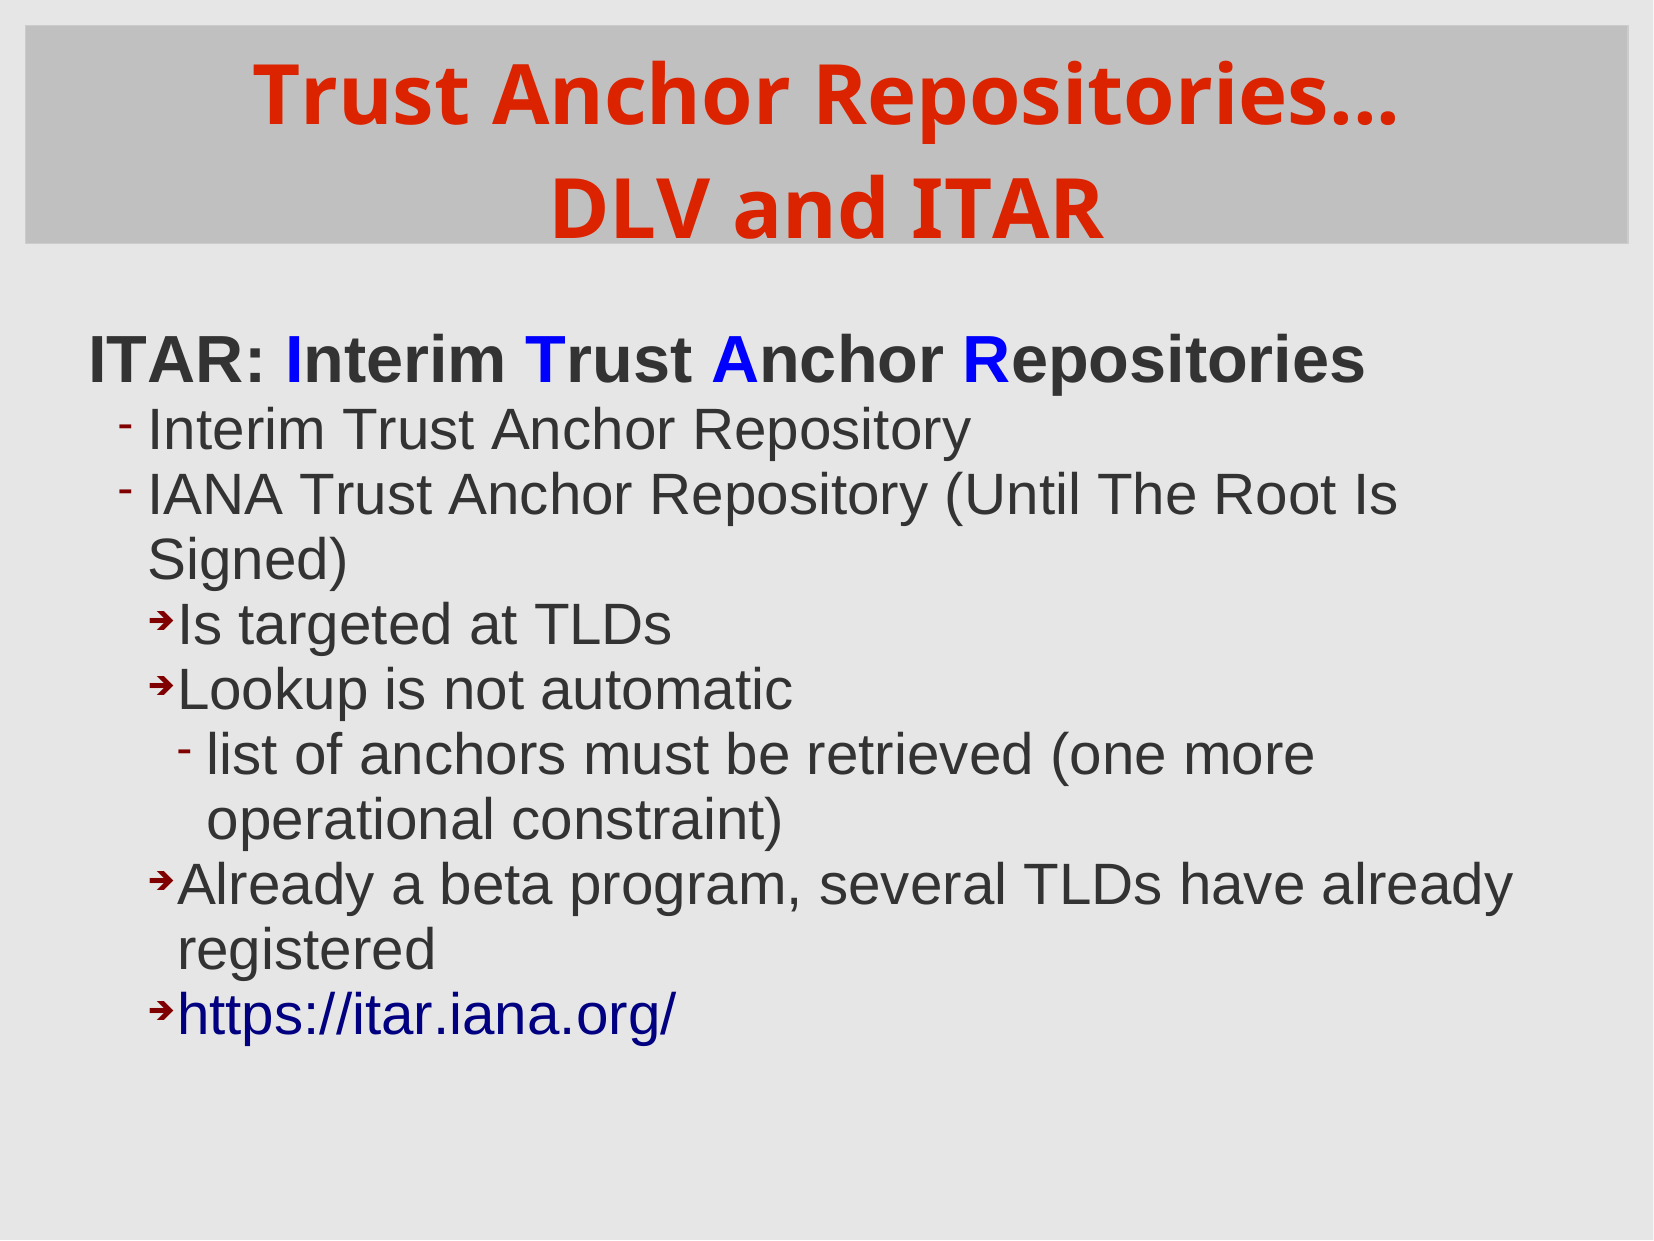

# Trust Anchor Repositories... DLV and ITAR
ITAR: Interim Trust Anchor Repositories
Interim Trust Anchor Repository
IANA Trust Anchor Repository (Until The Root Is Signed)
Is targeted at TLDs
Lookup is not automatic
list of anchors must be retrieved (one more operational constraint)
Already a beta program, several TLDs have already registered
https://itar.iana.org/